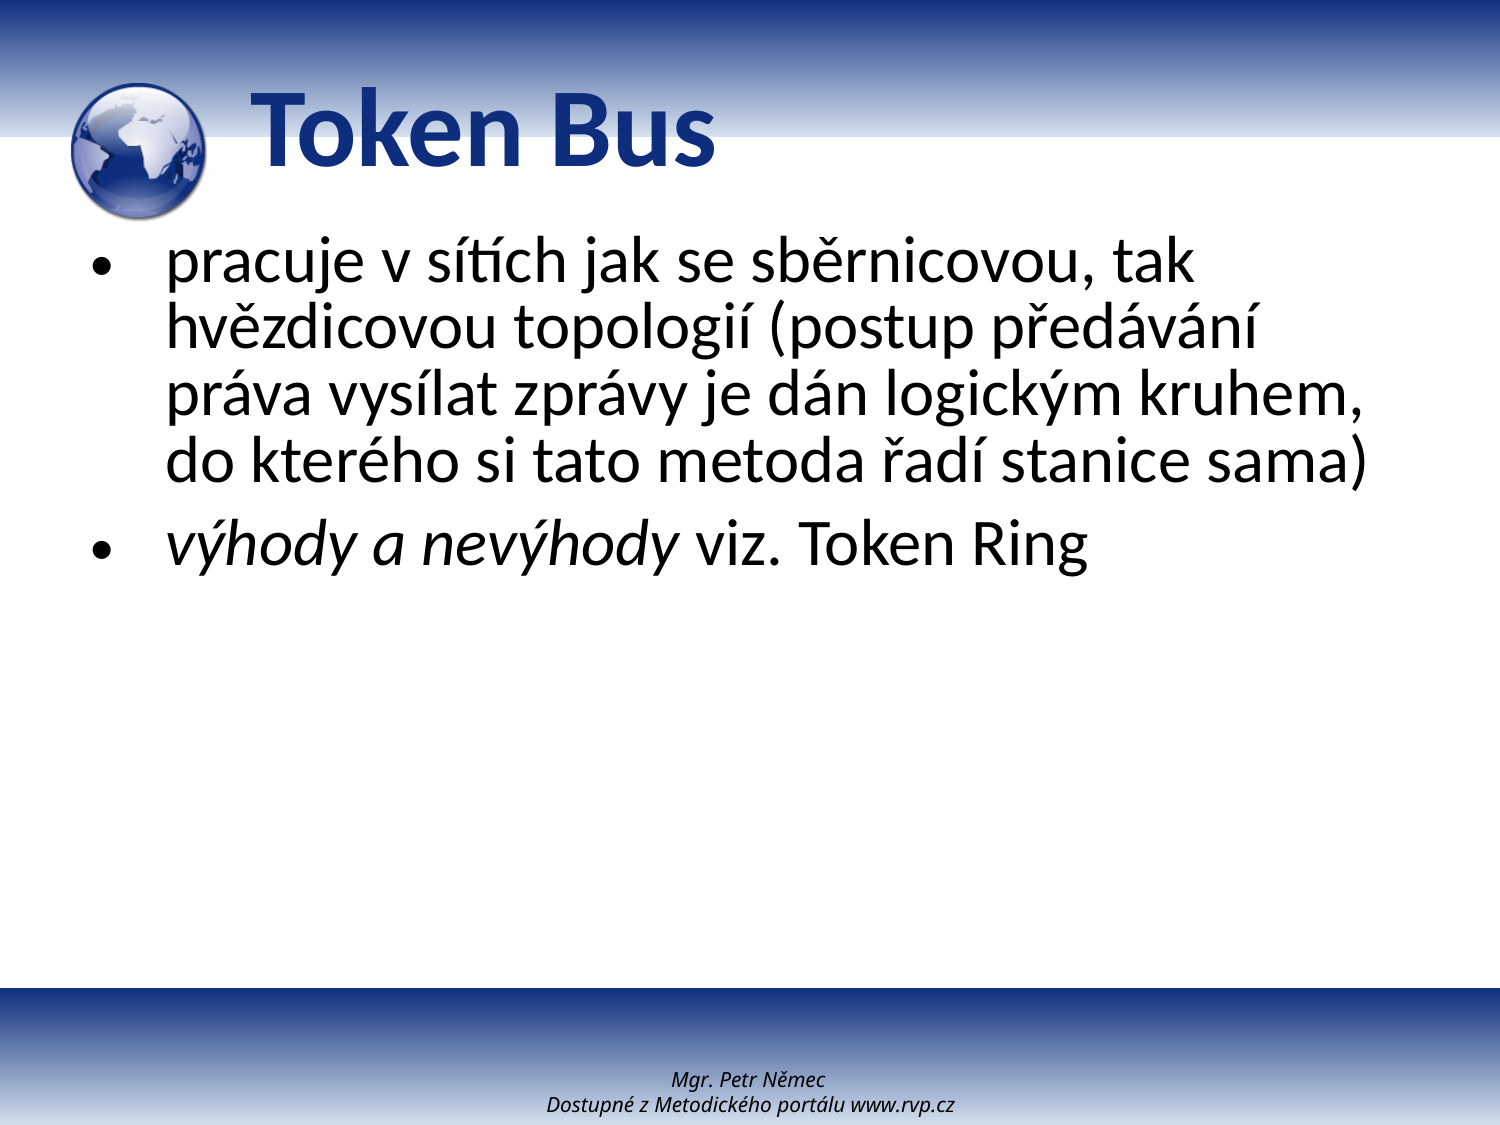

# Token Bus
pracuje v sítích jak se sběrnicovou, tak hvězdicovou topologií (postup předávání práva vysílat zprávy je dán logickým kruhem, do kterého si tato metoda řadí stanice sama)
výhody a nevýhody viz. Token Ring